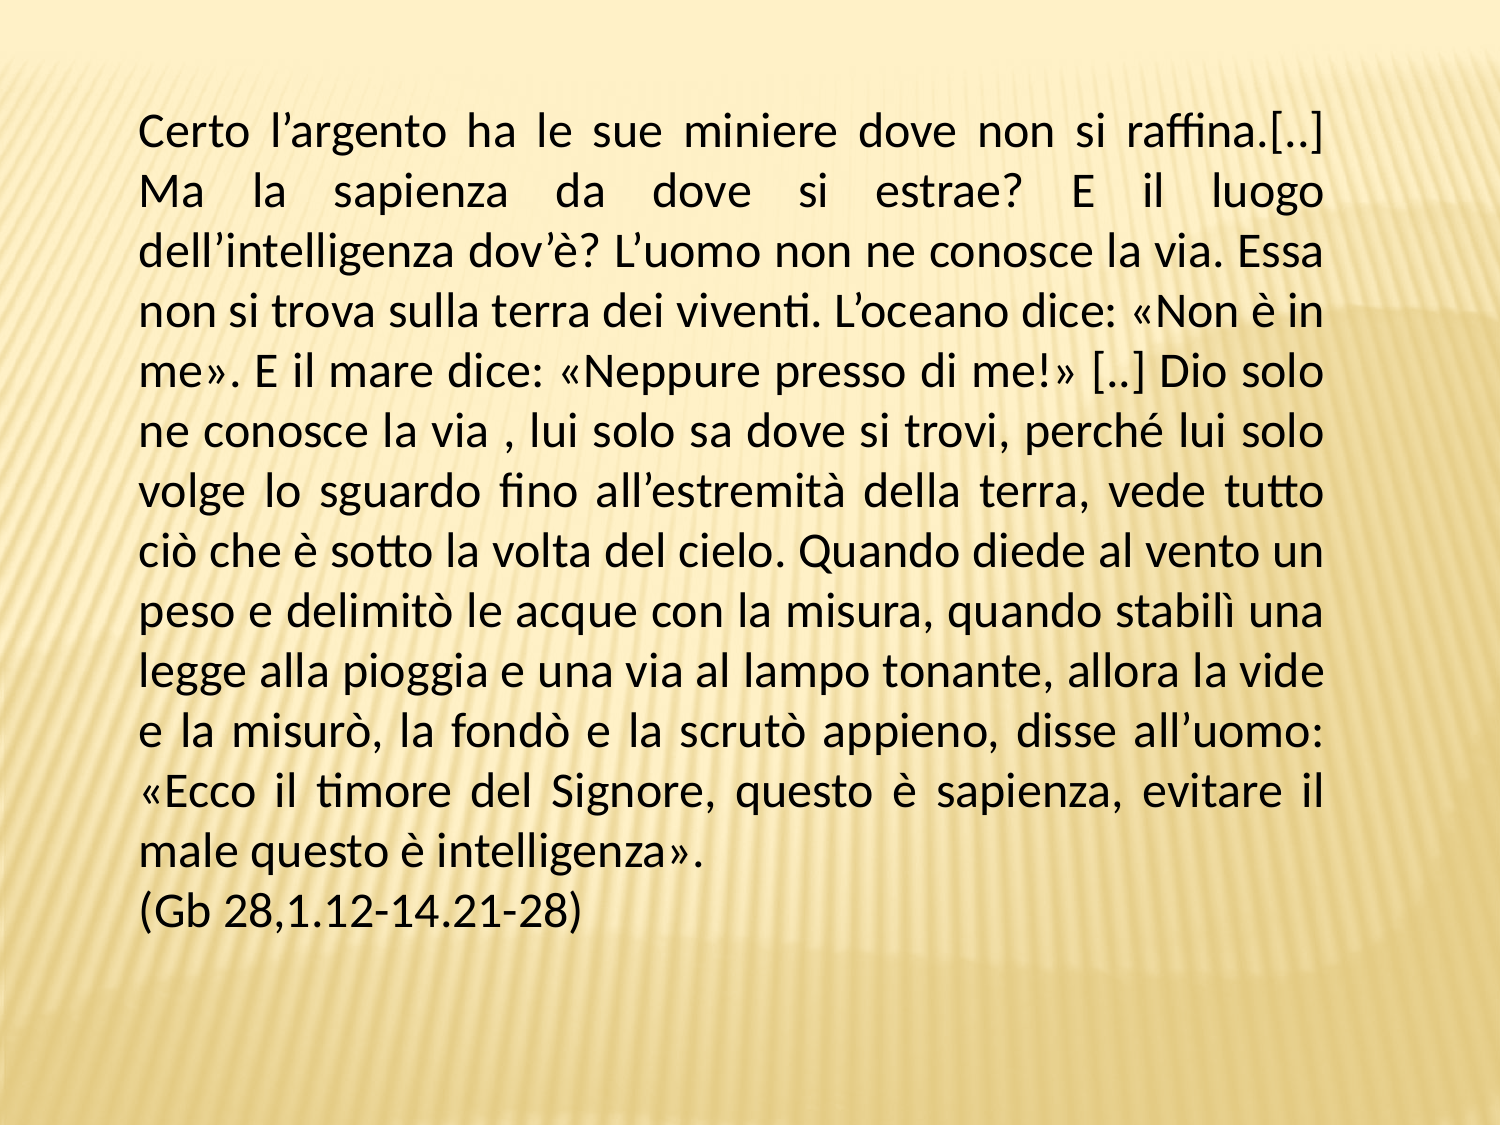

Certo l’argento ha le sue miniere dove non si raffina.[..] Ma la sapienza da dove si estrae? E il luogo dell’intelligenza dov’è? L’uomo non ne conosce la via. Essa non si trova sulla terra dei viventi. L’oceano dice: «Non è in me». E il mare dice: «Neppure presso di me!» [..] Dio solo ne conosce la via , lui solo sa dove si trovi, perché lui solo volge lo sguardo fino all’estremità della terra, vede tutto ciò che è sotto la volta del cielo. Quando diede al vento un peso e delimitò le acque con la misura, quando stabilì una legge alla pioggia e una via al lampo tonante, allora la vide e la misurò, la fondò e la scrutò appieno, disse all’uomo: «Ecco il timore del Signore, questo è sapienza, evitare il male questo è intelligenza».
(Gb 28,1.12-14.21-28)